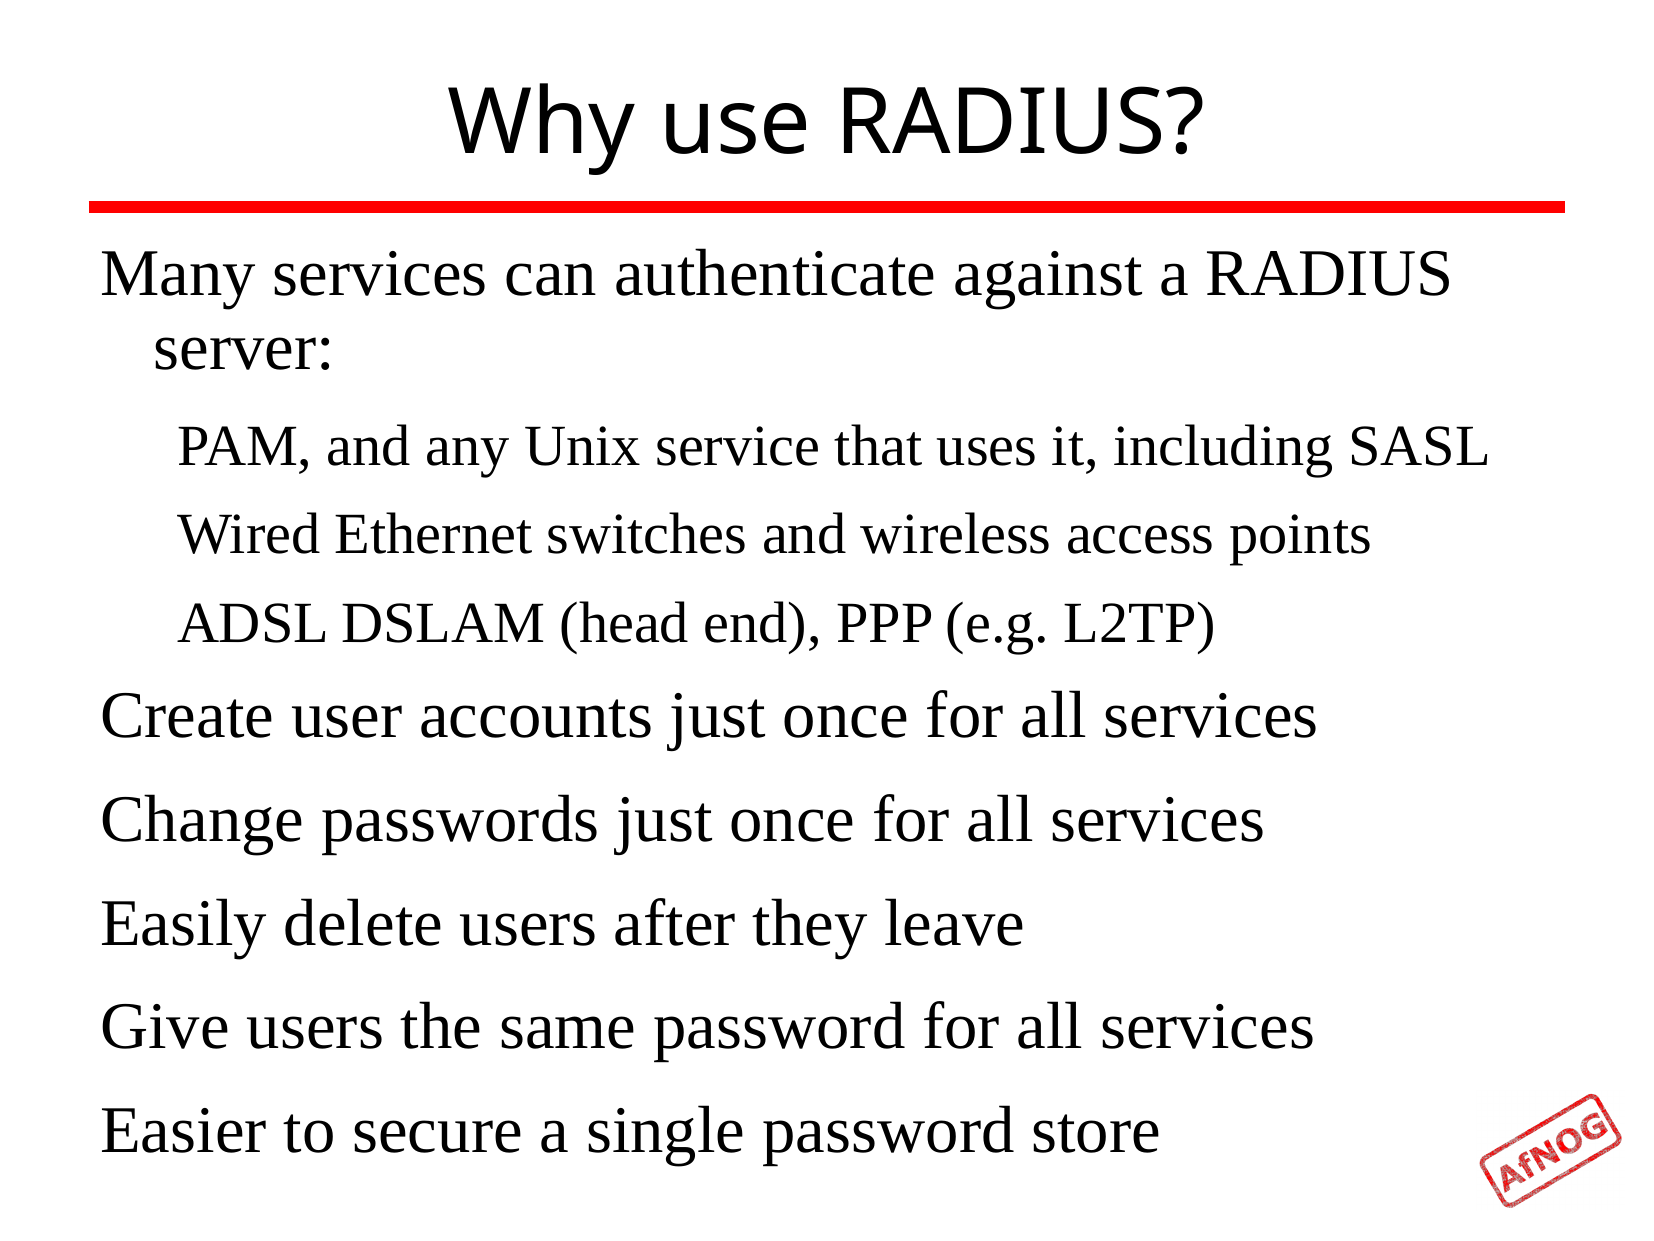

# Why use RADIUS?
Many services can authenticate against a RADIUS server:
PAM, and any Unix service that uses it, including SASL
Wired Ethernet switches and wireless access points
ADSL DSLAM (head end), PPP (e.g. L2TP)
Create user accounts just once for all services
Change passwords just once for all services
Easily delete users after they leave
Give users the same password for all services
Easier to secure a single password store